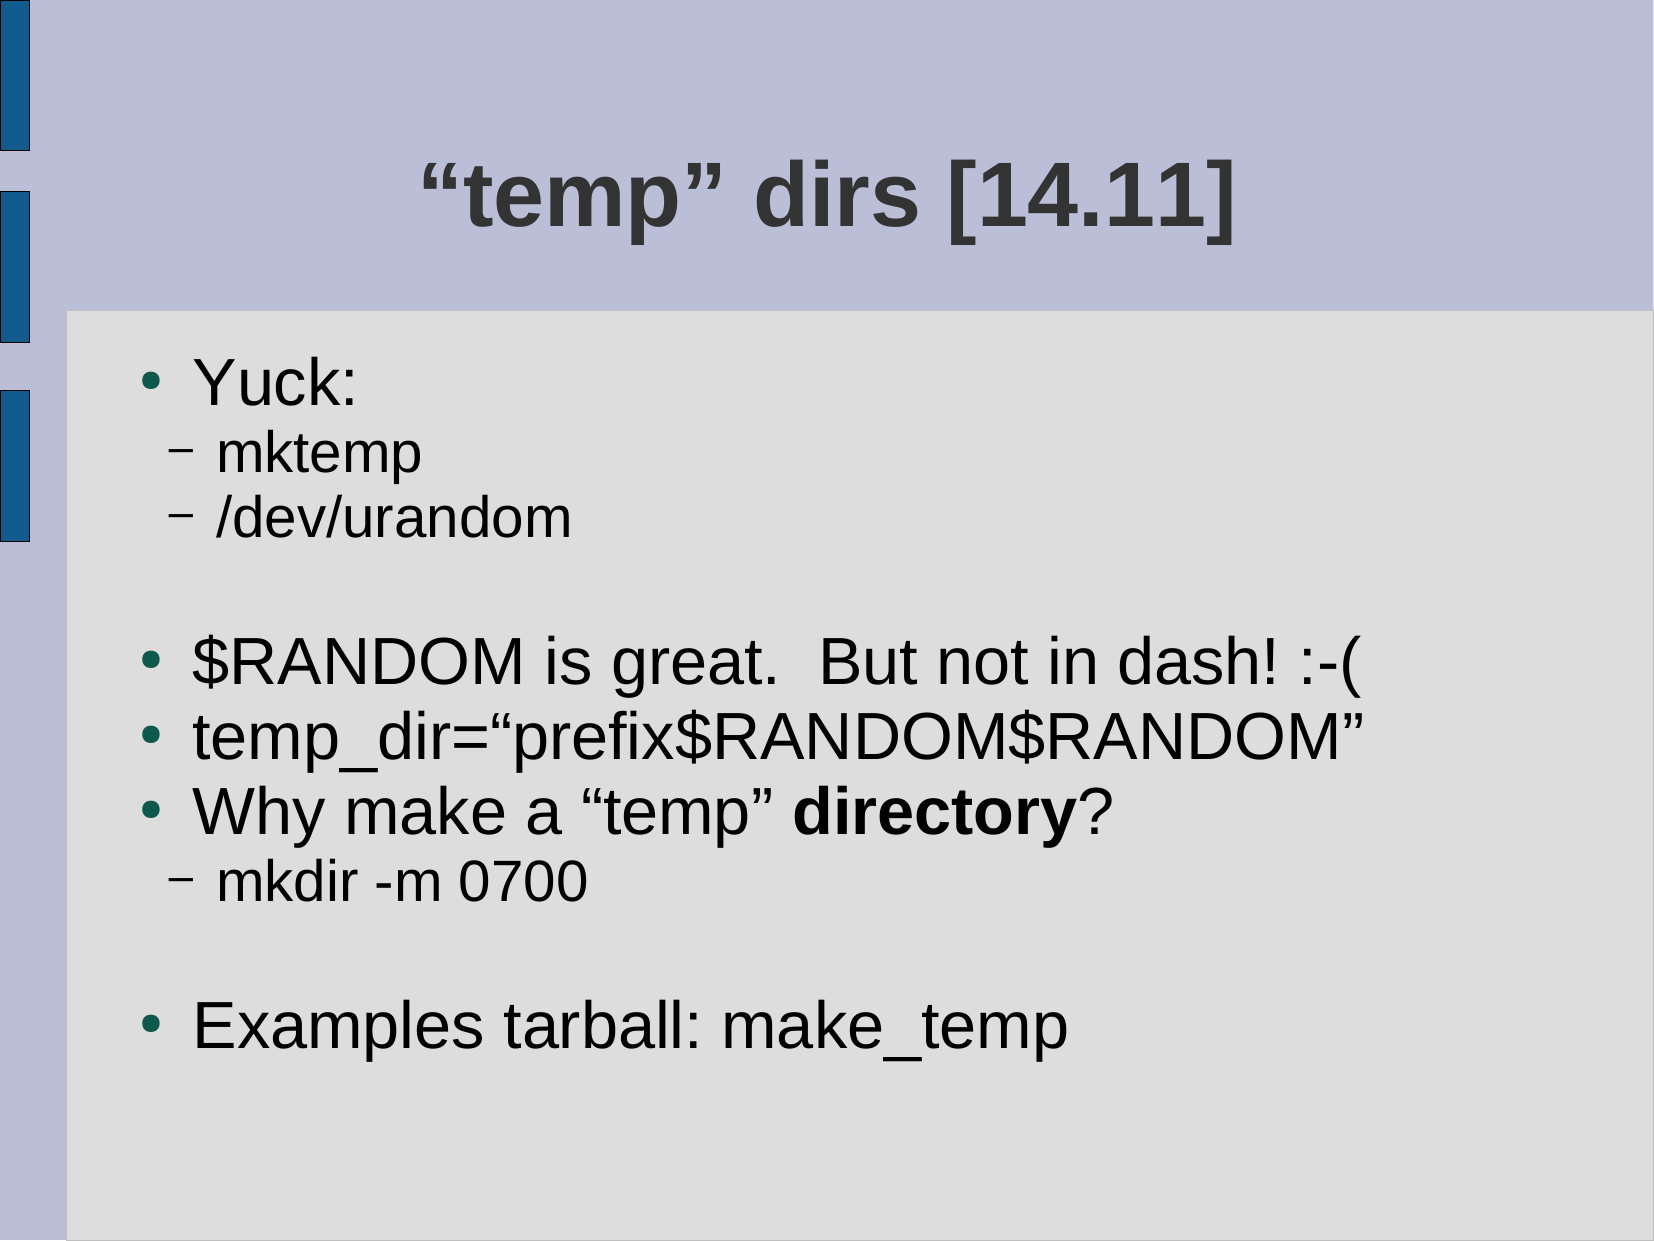

# “temp” dirs [14.11]
Yuck:
mktemp
/dev/urandom
$RANDOM is great. But not in dash! :-(
temp_dir=“prefix$RANDOM$RANDOM”
Why make a “temp” directory?
mkdir -m 0700
Examples tarball: make_temp